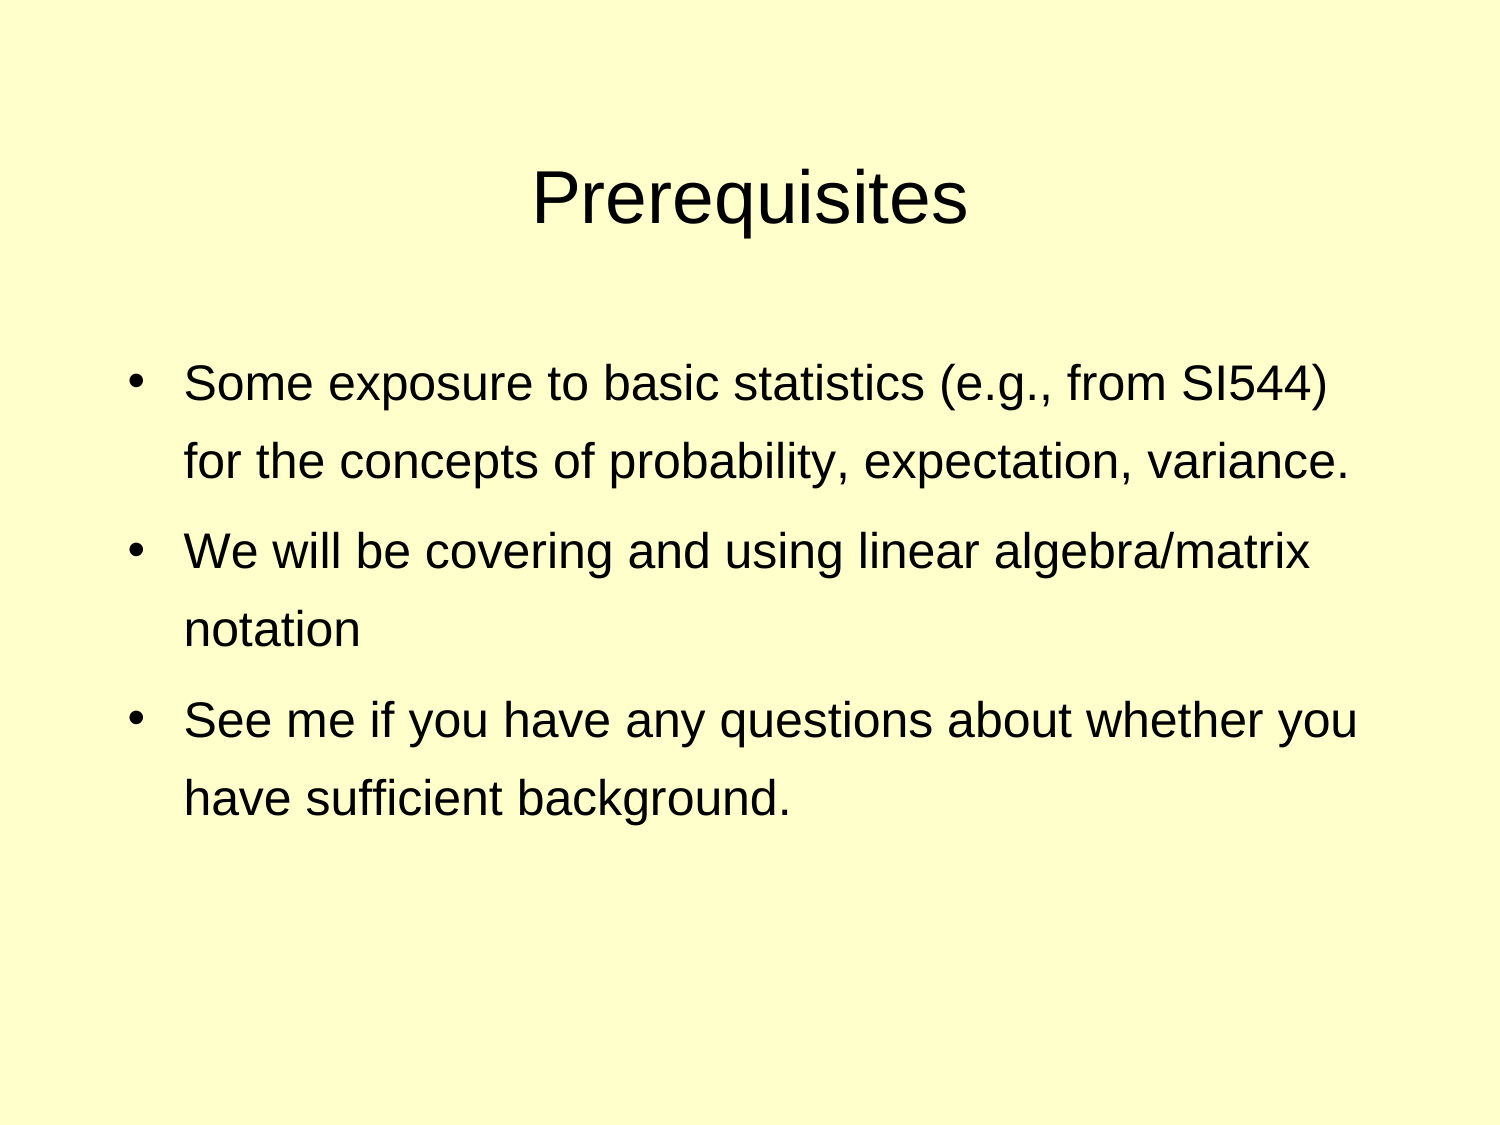

# Prerequisites
Some exposure to basic statistics (e.g., from SI544) for the concepts of probability, expectation, variance.
We will be covering and using linear algebra/matrix notation
See me if you have any questions about whether you have sufficient background.